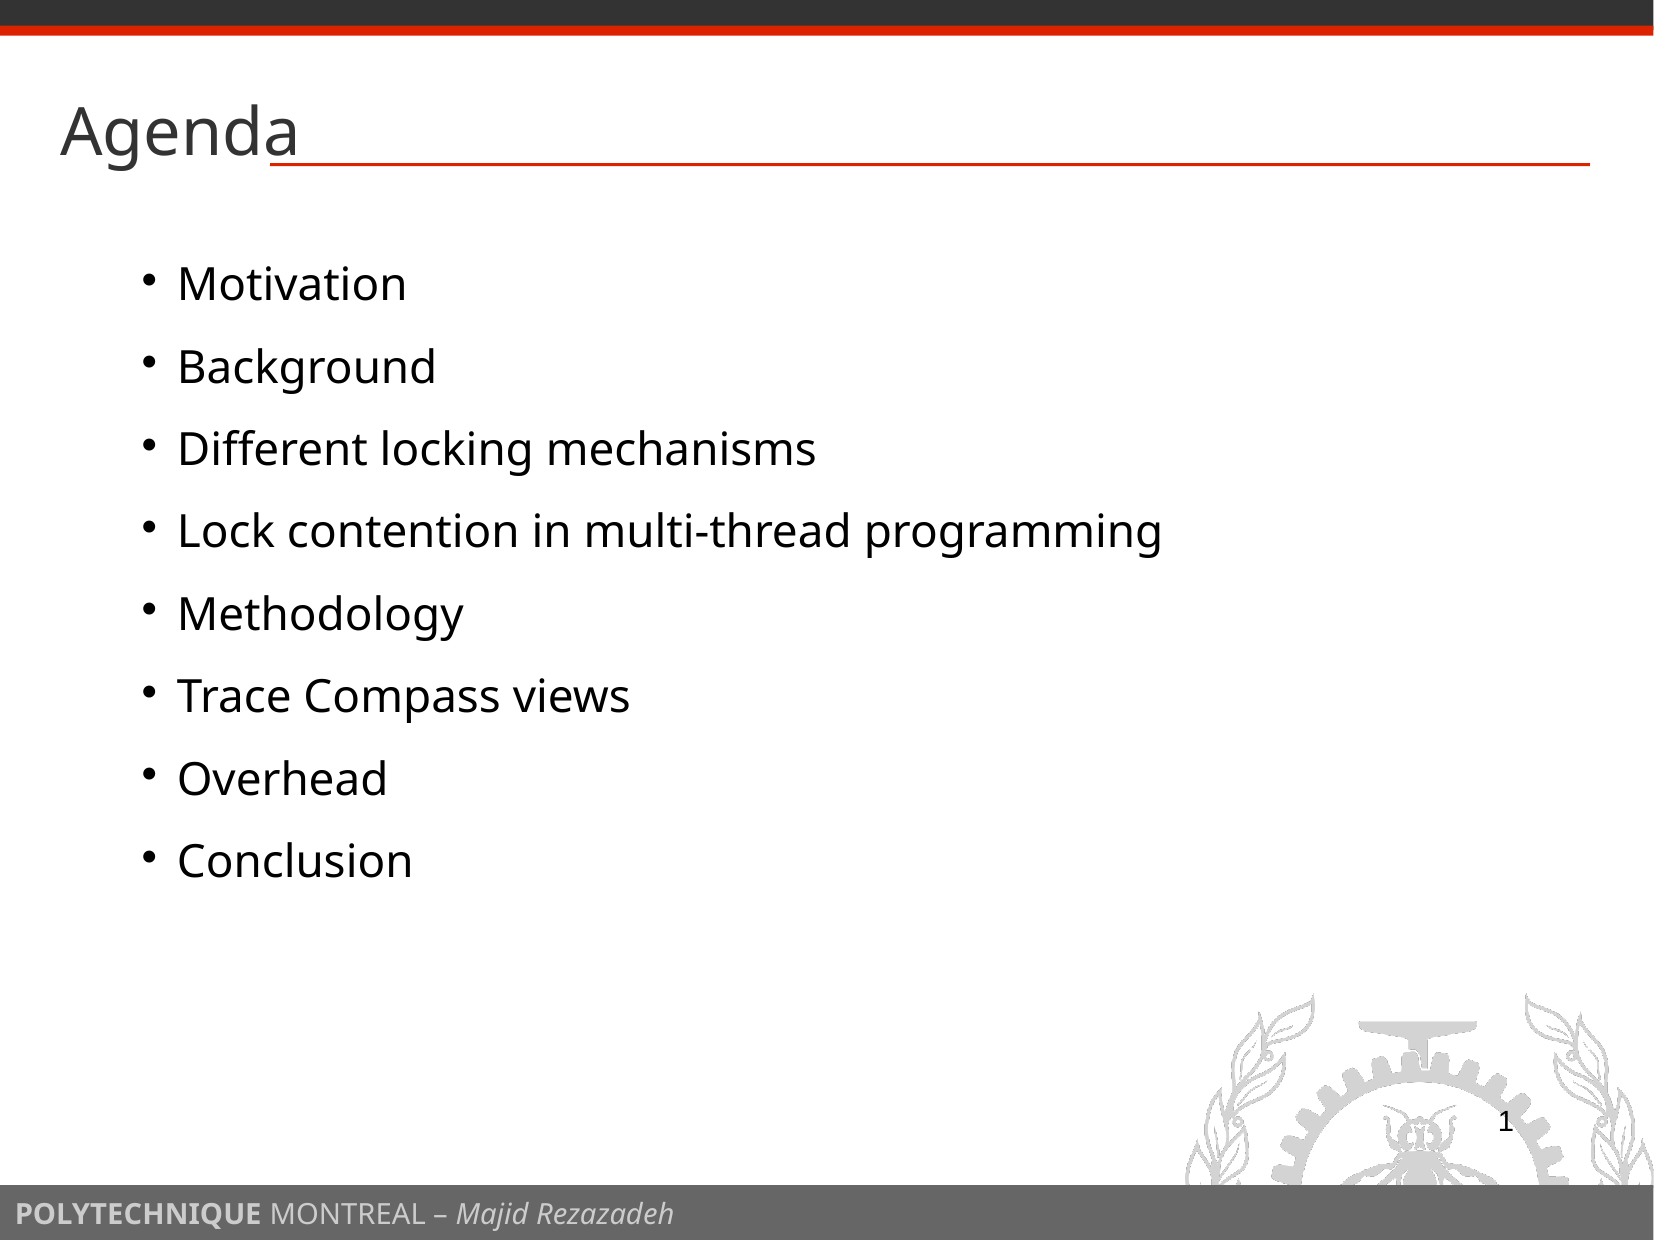

Agenda
Motivation
Background
Different locking mechanisms
Lock contention in multi-thread programming
Methodology
Trace Compass views
Overhead
Conclusion
1
POLYTECHNIQUE MONTREAL – Majid Rezazadeh